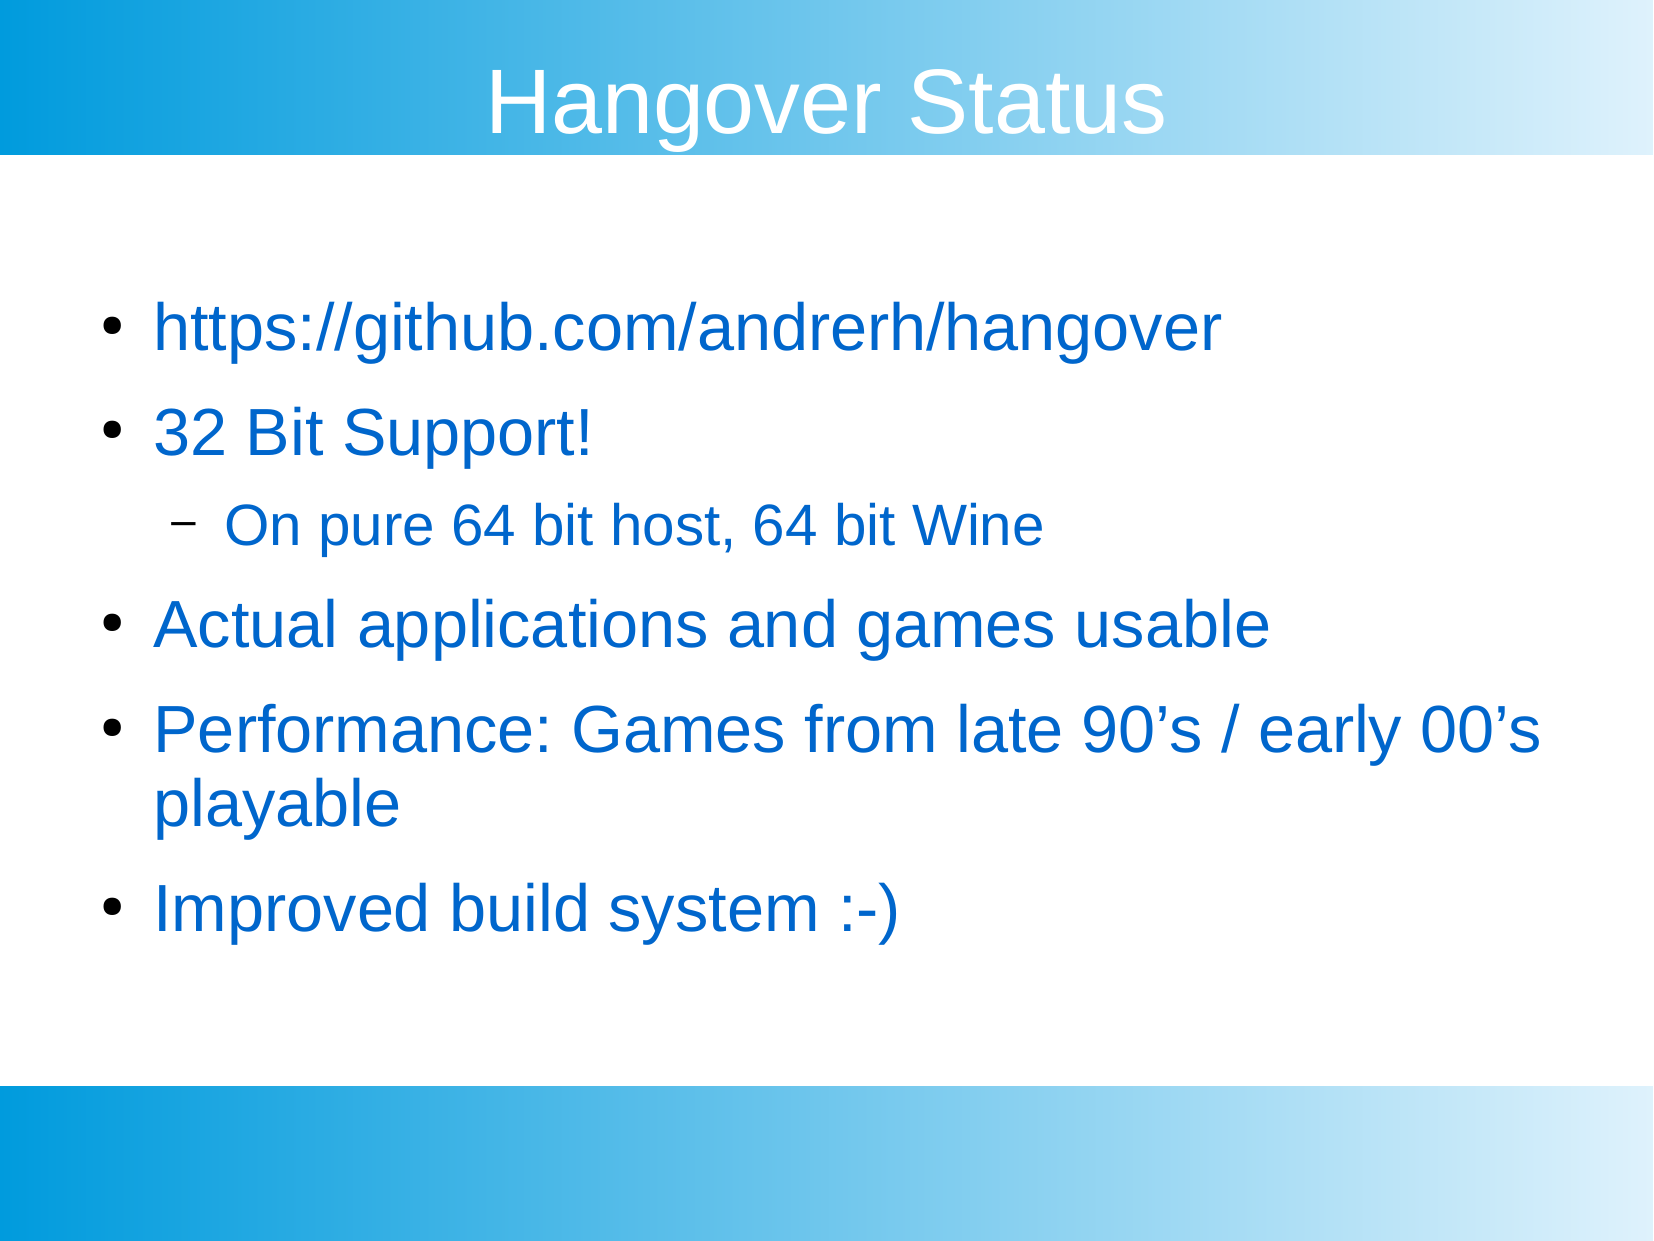

# Hangover Status
https://github.com/andrerh/hangover
32 Bit Support!
On pure 64 bit host, 64 bit Wine
Actual applications and games usable
Performance: Games from late 90’s / early 00’s playable
Improved build system :-)